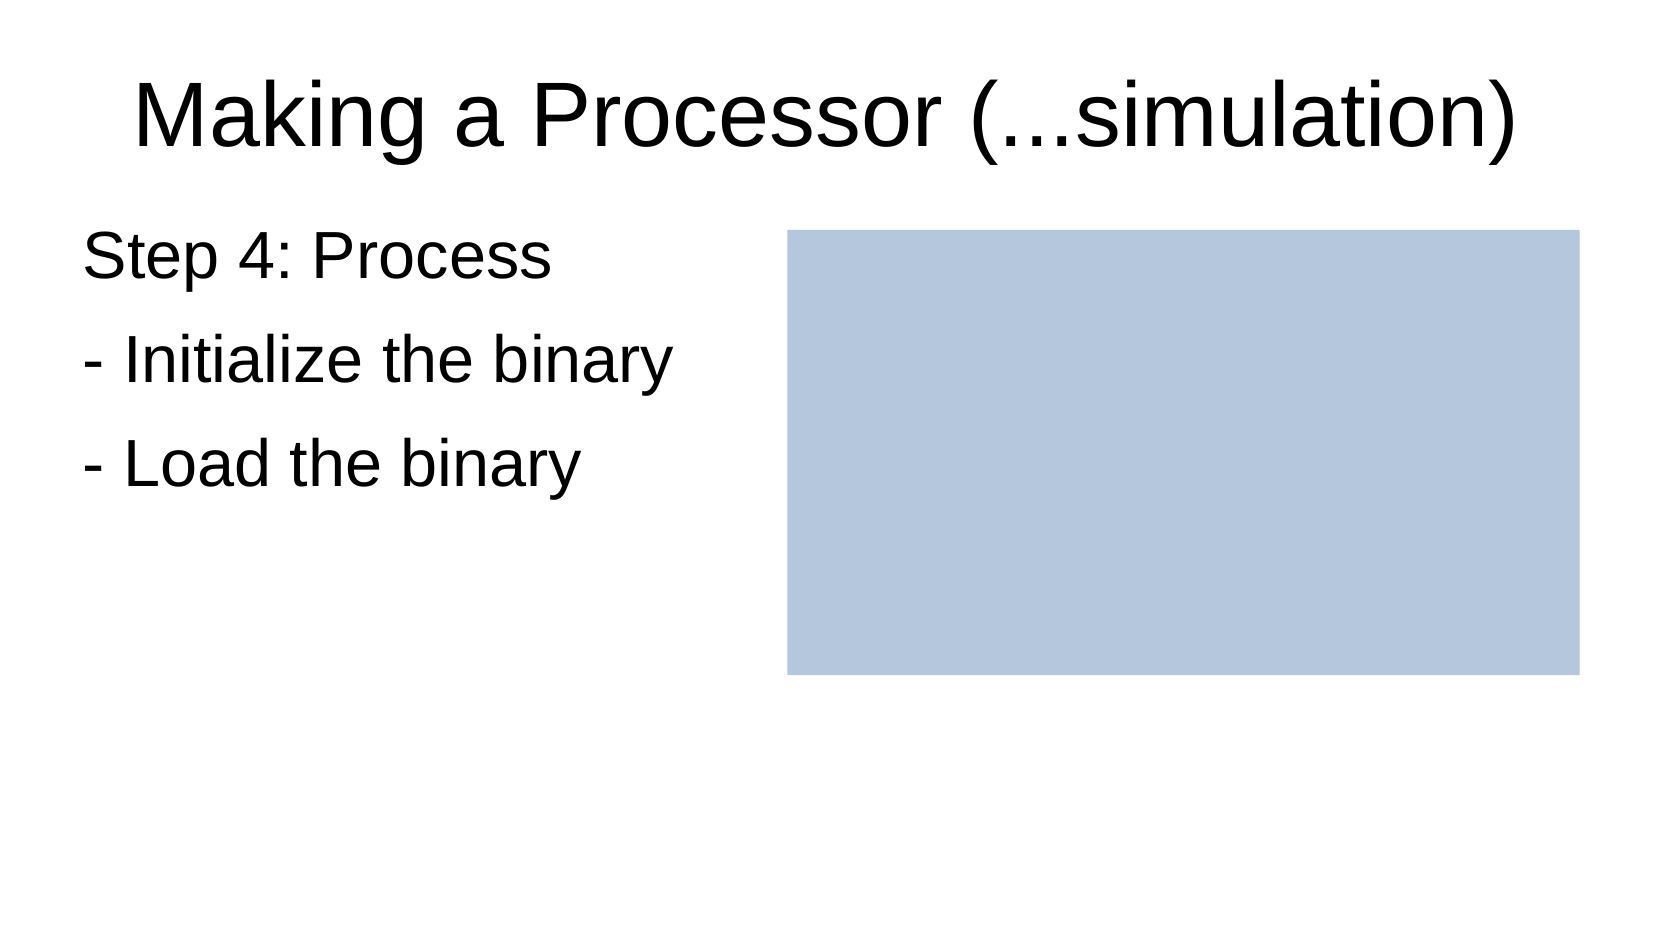

# Making a Processor (...simulation)
Step 4: Process
- Initialize the binary
- Load the binary